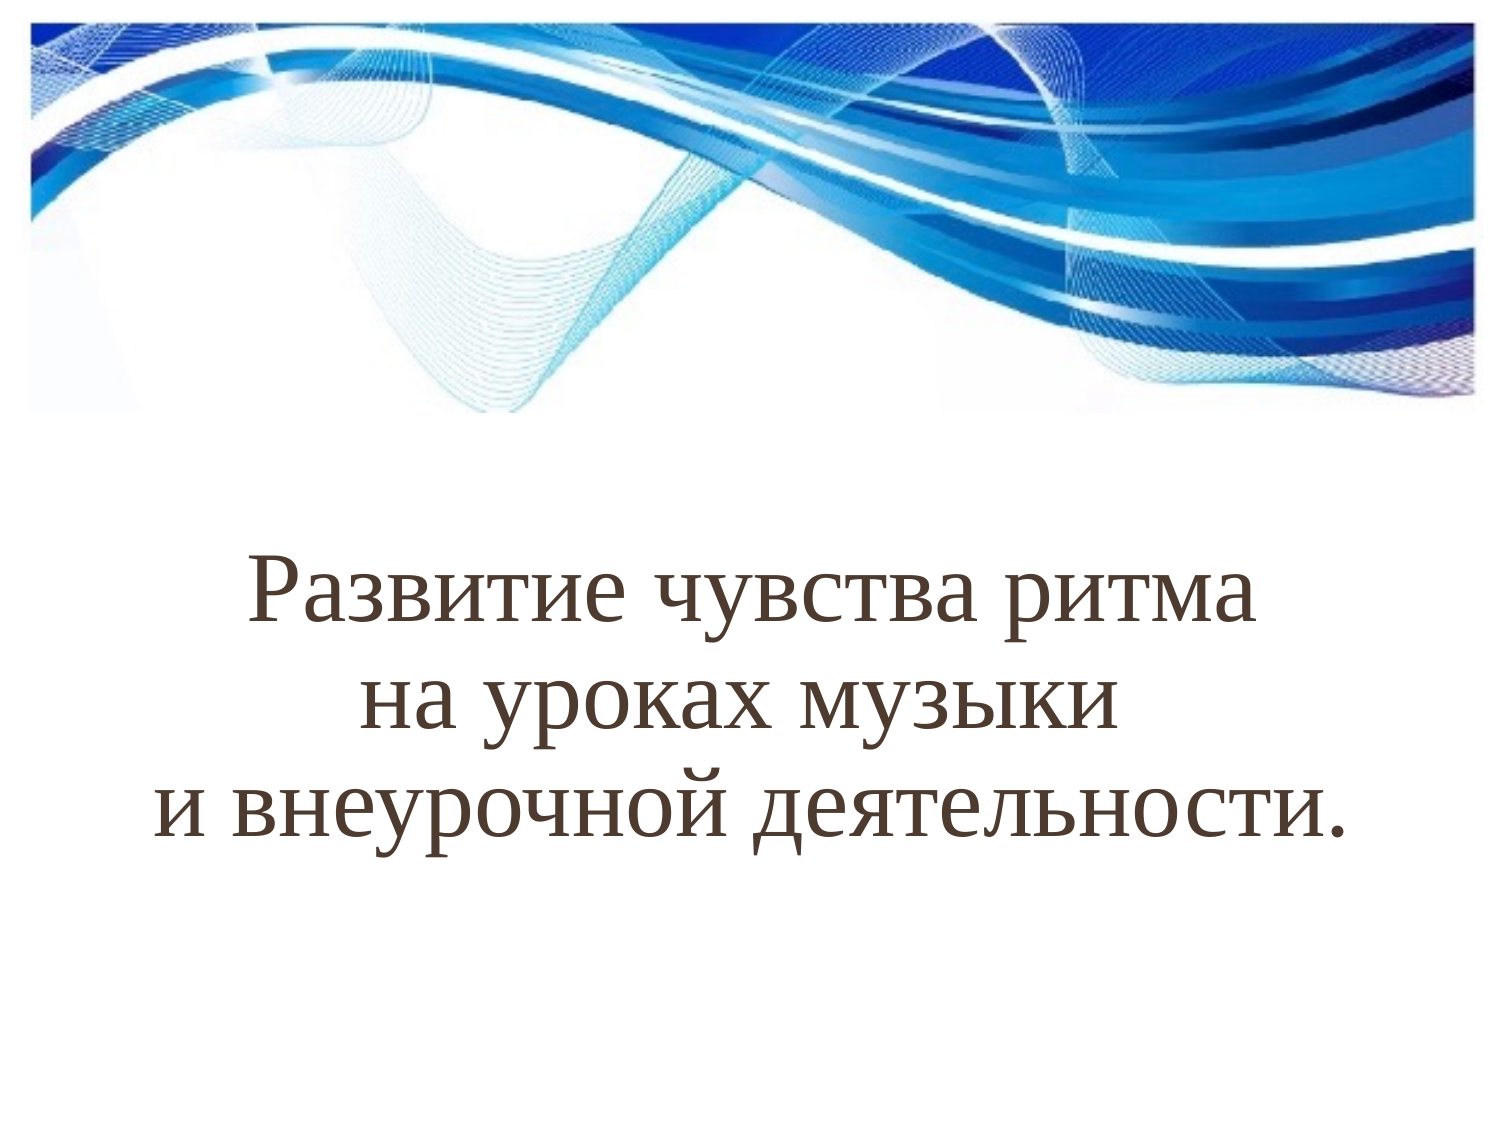

# Развитие чувства ритма на уроках музыки и внеурочной деятельности.